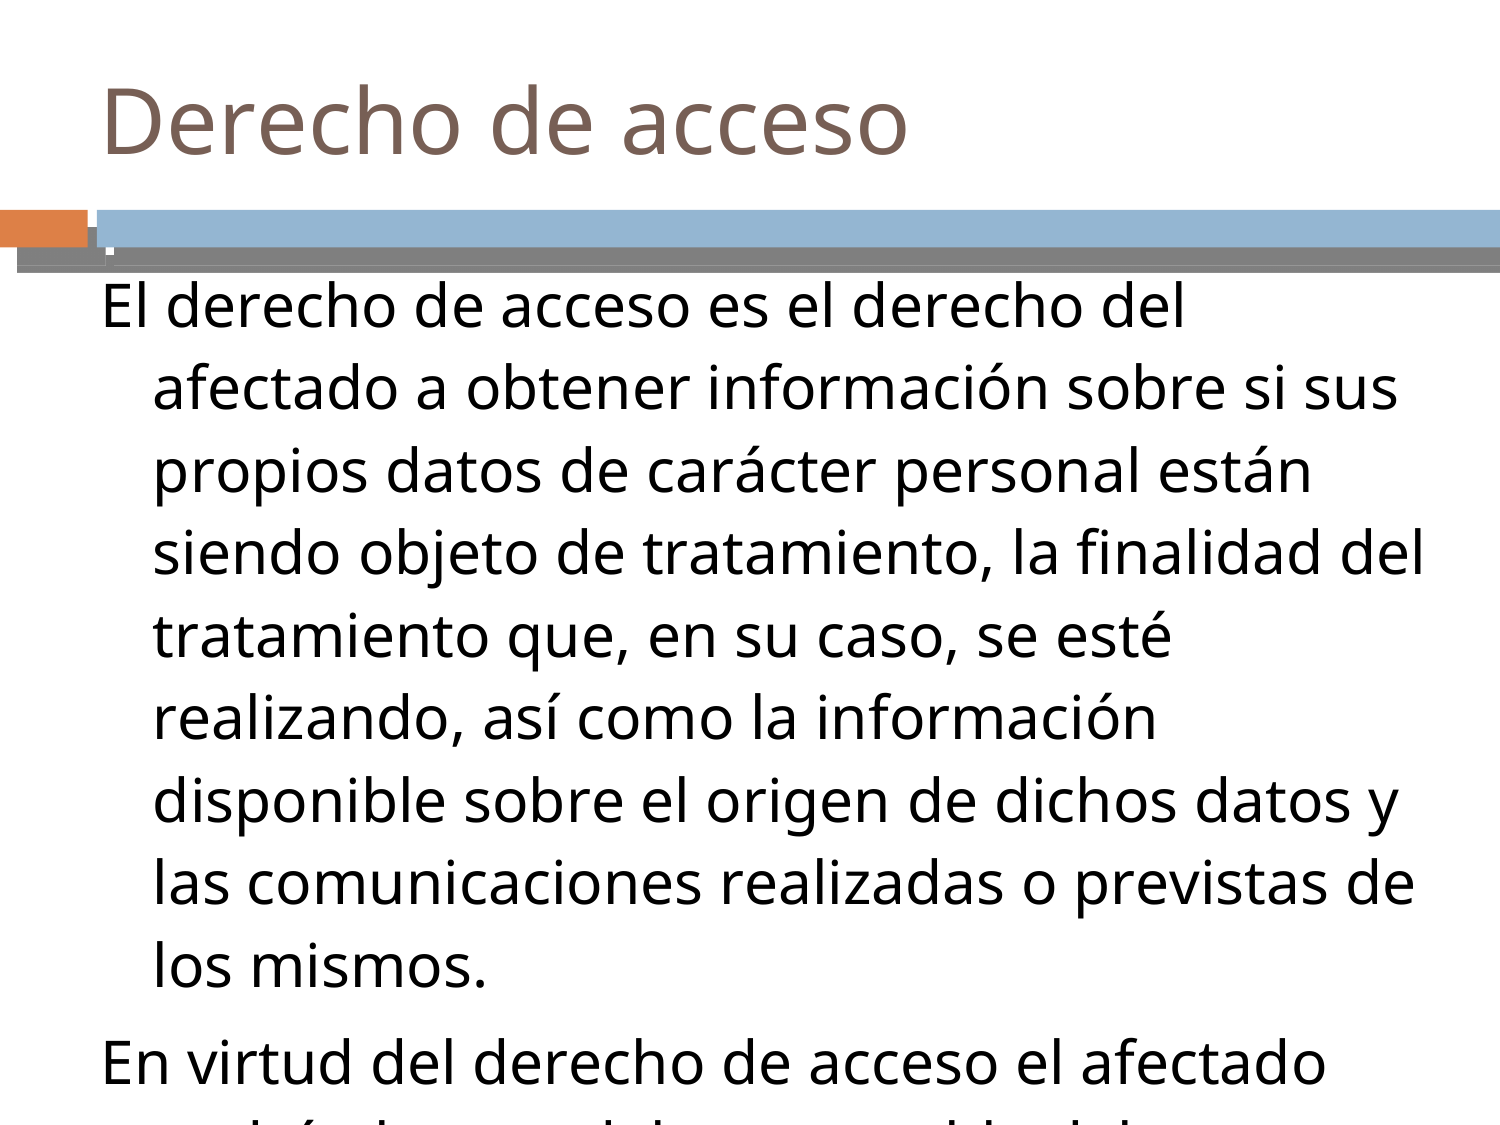

# Derecho de acceso
El derecho de acceso es el derecho del afectado a obtener información sobre si sus propios datos de carácter personal están siendo objeto de tratamiento, la finalidad del tratamiento que, en su caso, se esté realizando, así como la información disponible sobre el origen de dichos datos y las comunicaciones realizadas o previstas de los mismos.
En virtud del derecho de acceso el afectado podrá obtener del responsable del tratamiento información relativa a datos concretos, a datos incluidos en un determinado fichero, o a la totalidad de sus datos sometidos a tratamiento.